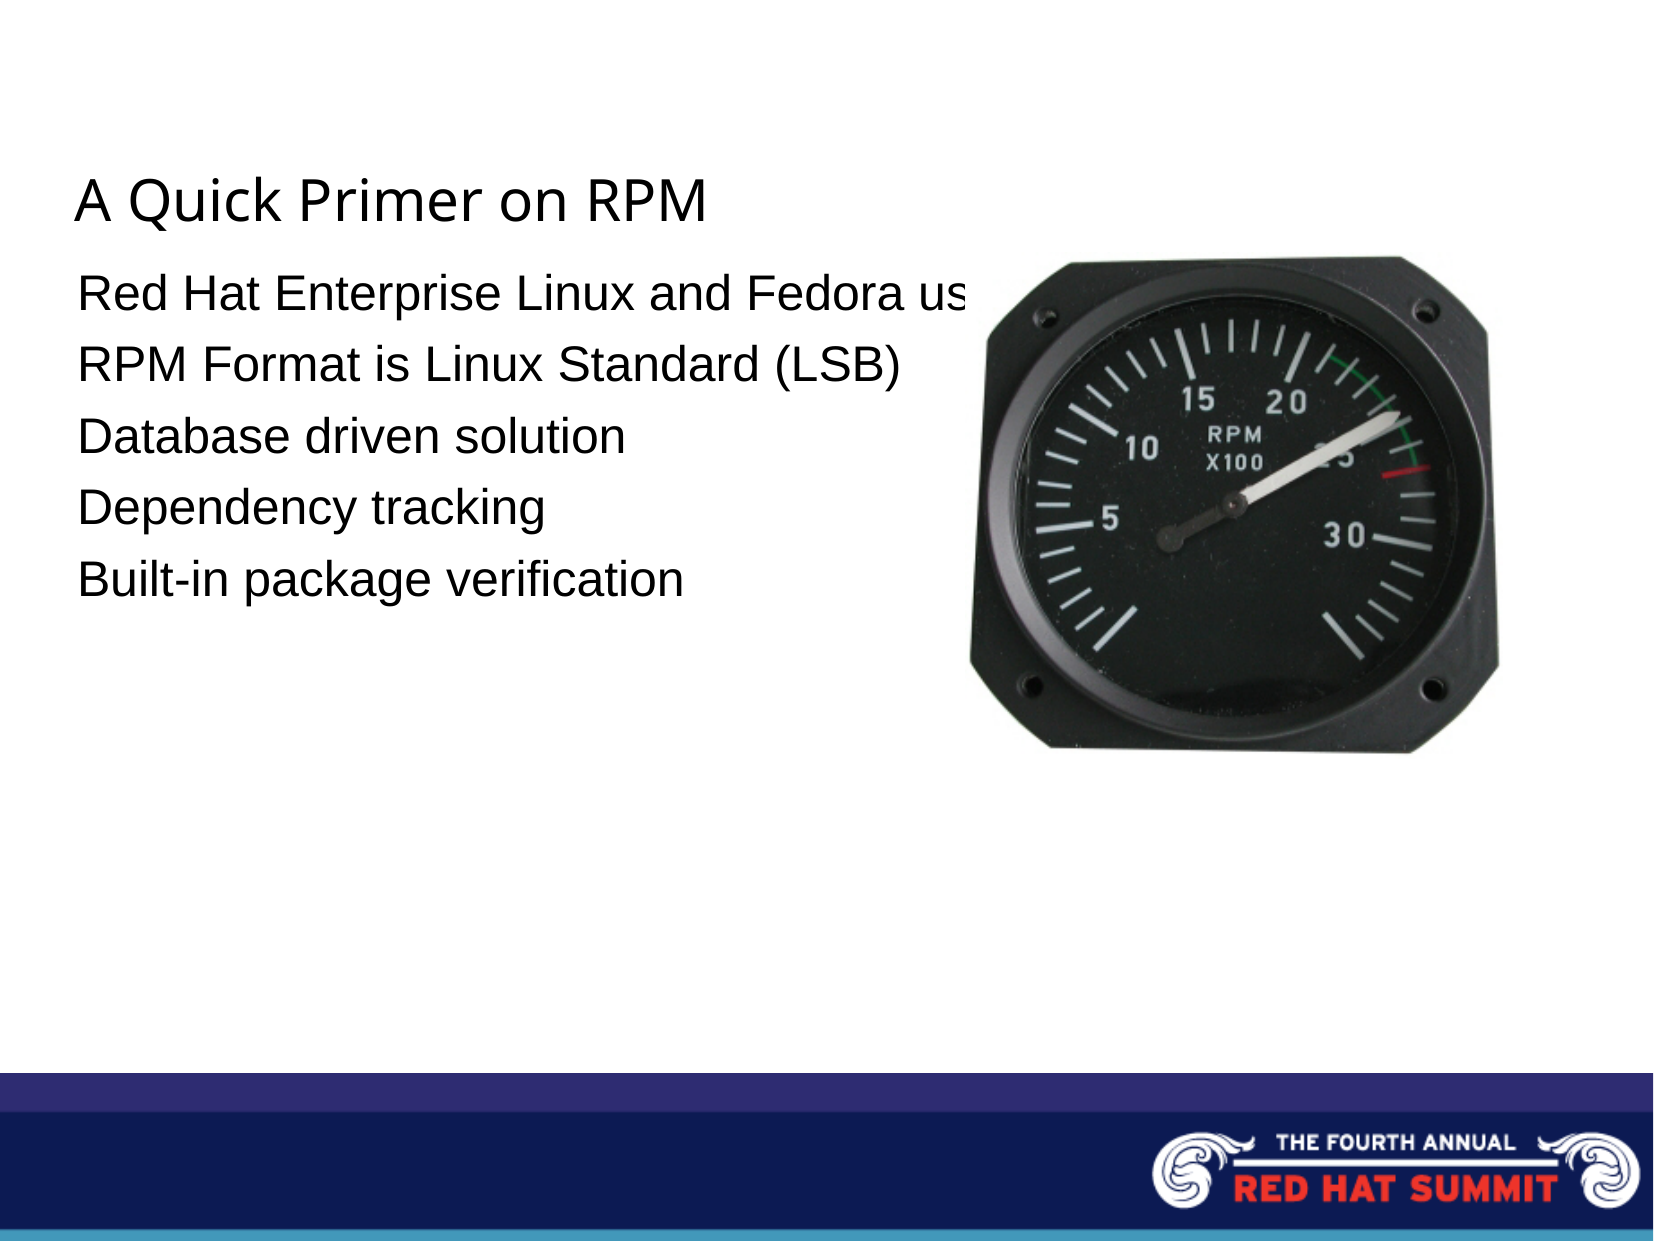

# A Quick Primer on RPM
Red Hat Enterprise Linux and Fedora use RPM
RPM Format is Linux Standard (LSB)
Database driven solution
Dependency tracking
Built-in package verification